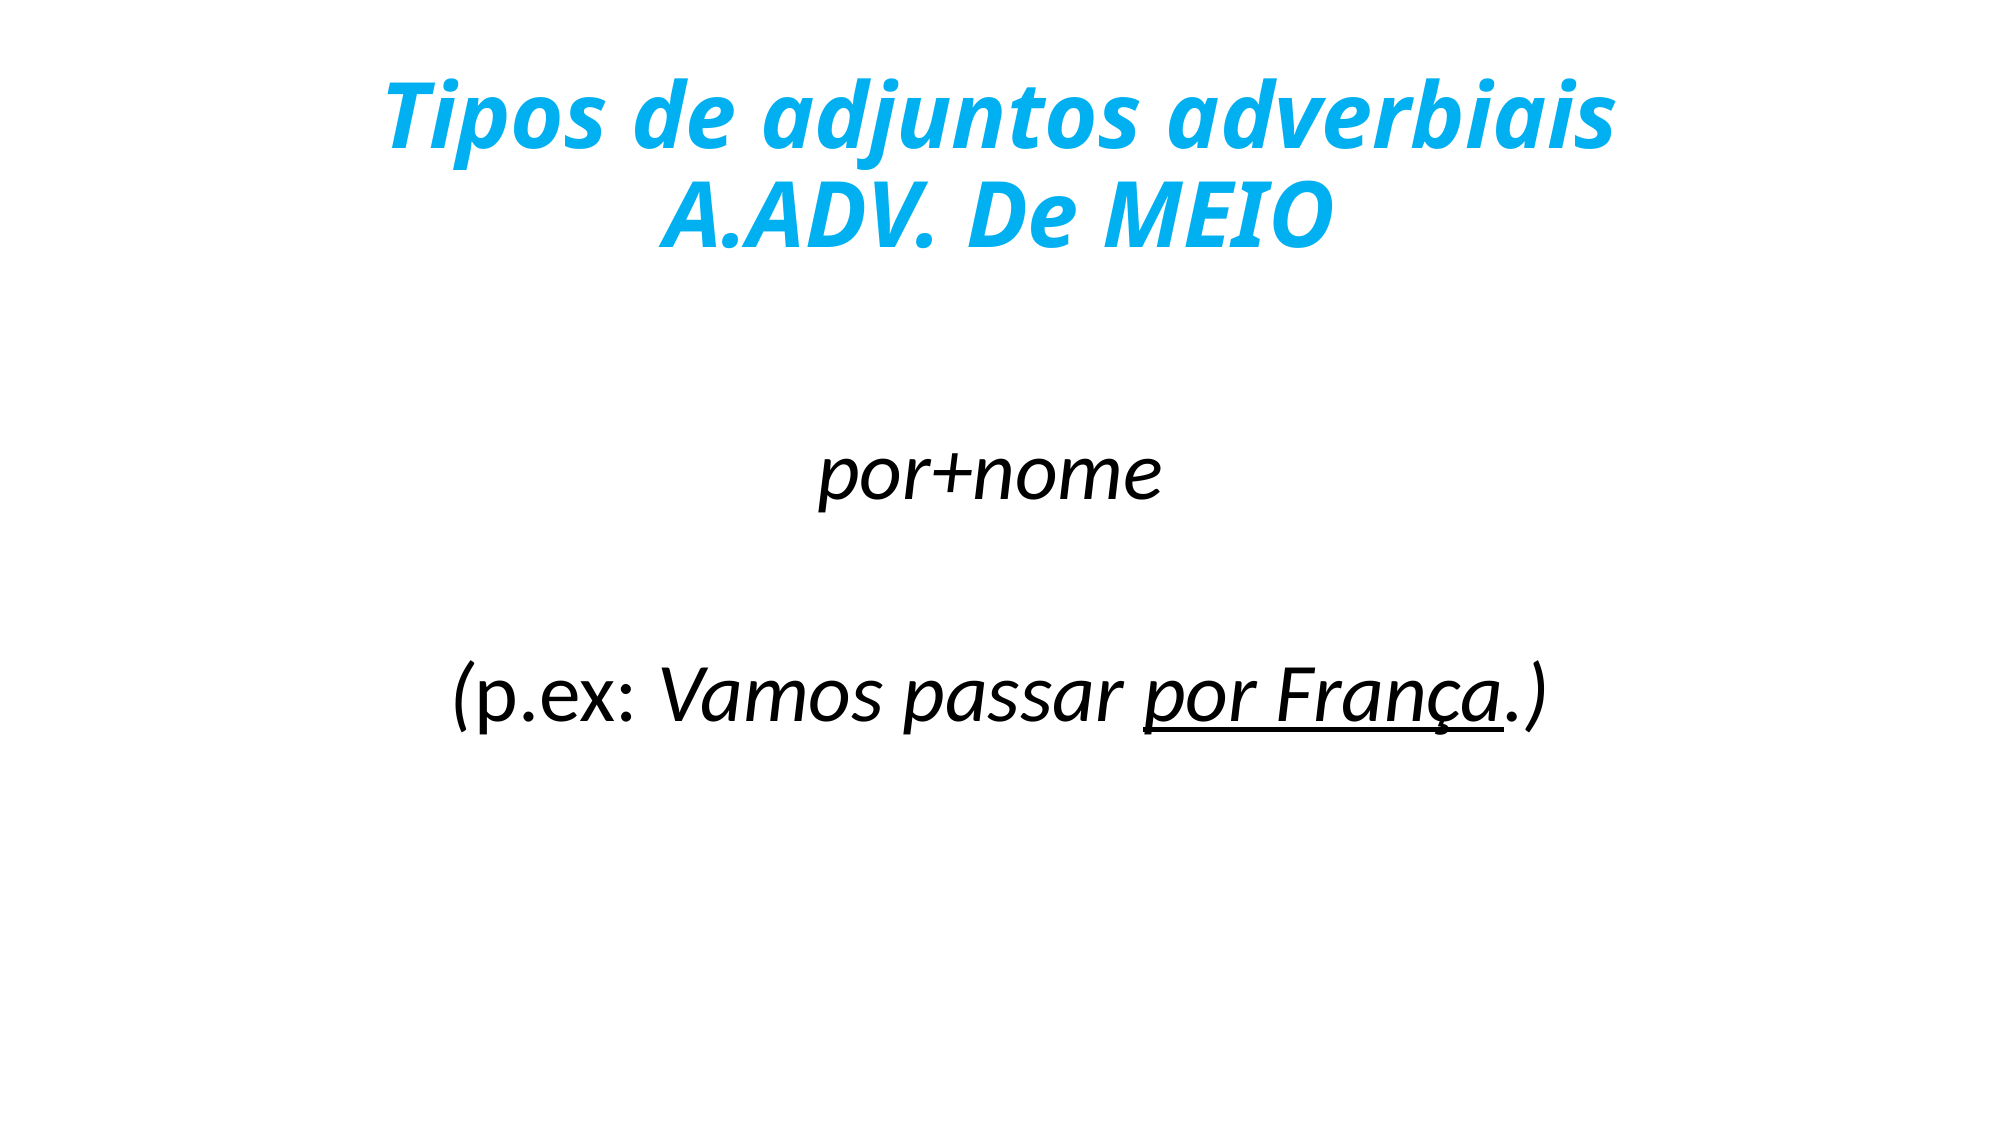

# Tipos de adjuntos adverbiais A.ADV. De MEIO
por+nome
(p.ex: Vamos passar por França.)